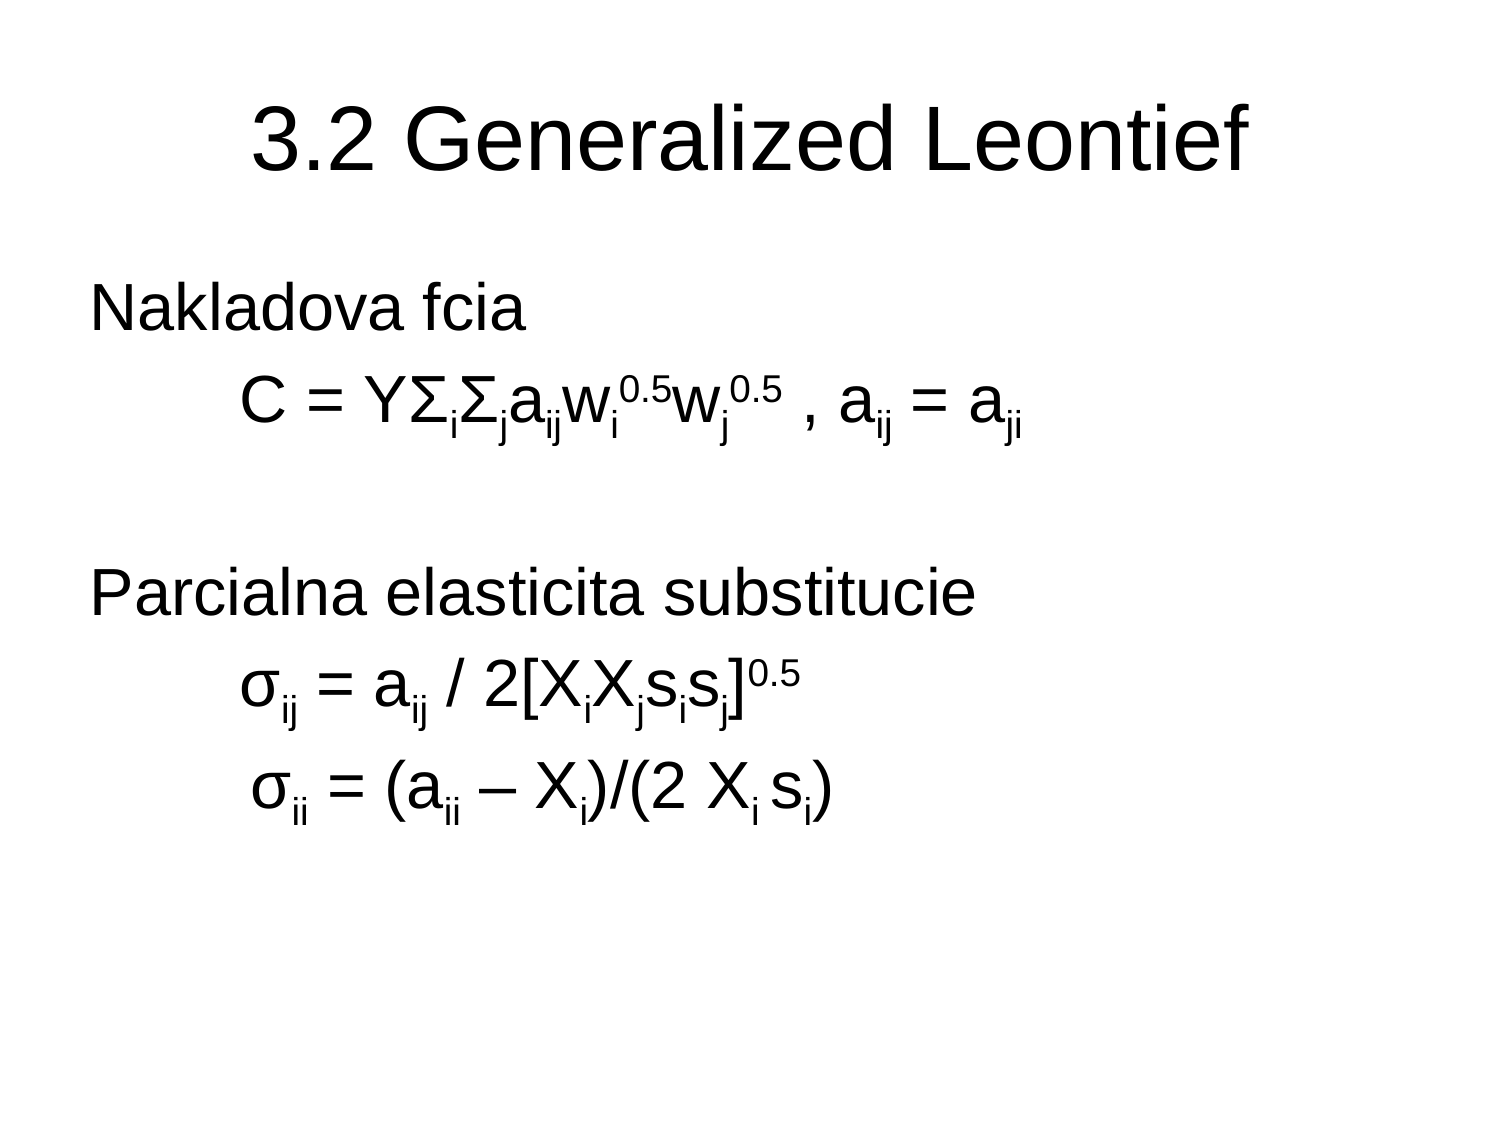

# 3.2 Generalized Leontief
Nakladova fcia
		C = YΣiΣjaijwi0.5wj0.5 , aij = aji
Parcialna elasticita substitucie
		σij = aij / 2[XiXjsisj]0.5
		 σii = (aii – Xi)/(2 Xi si)